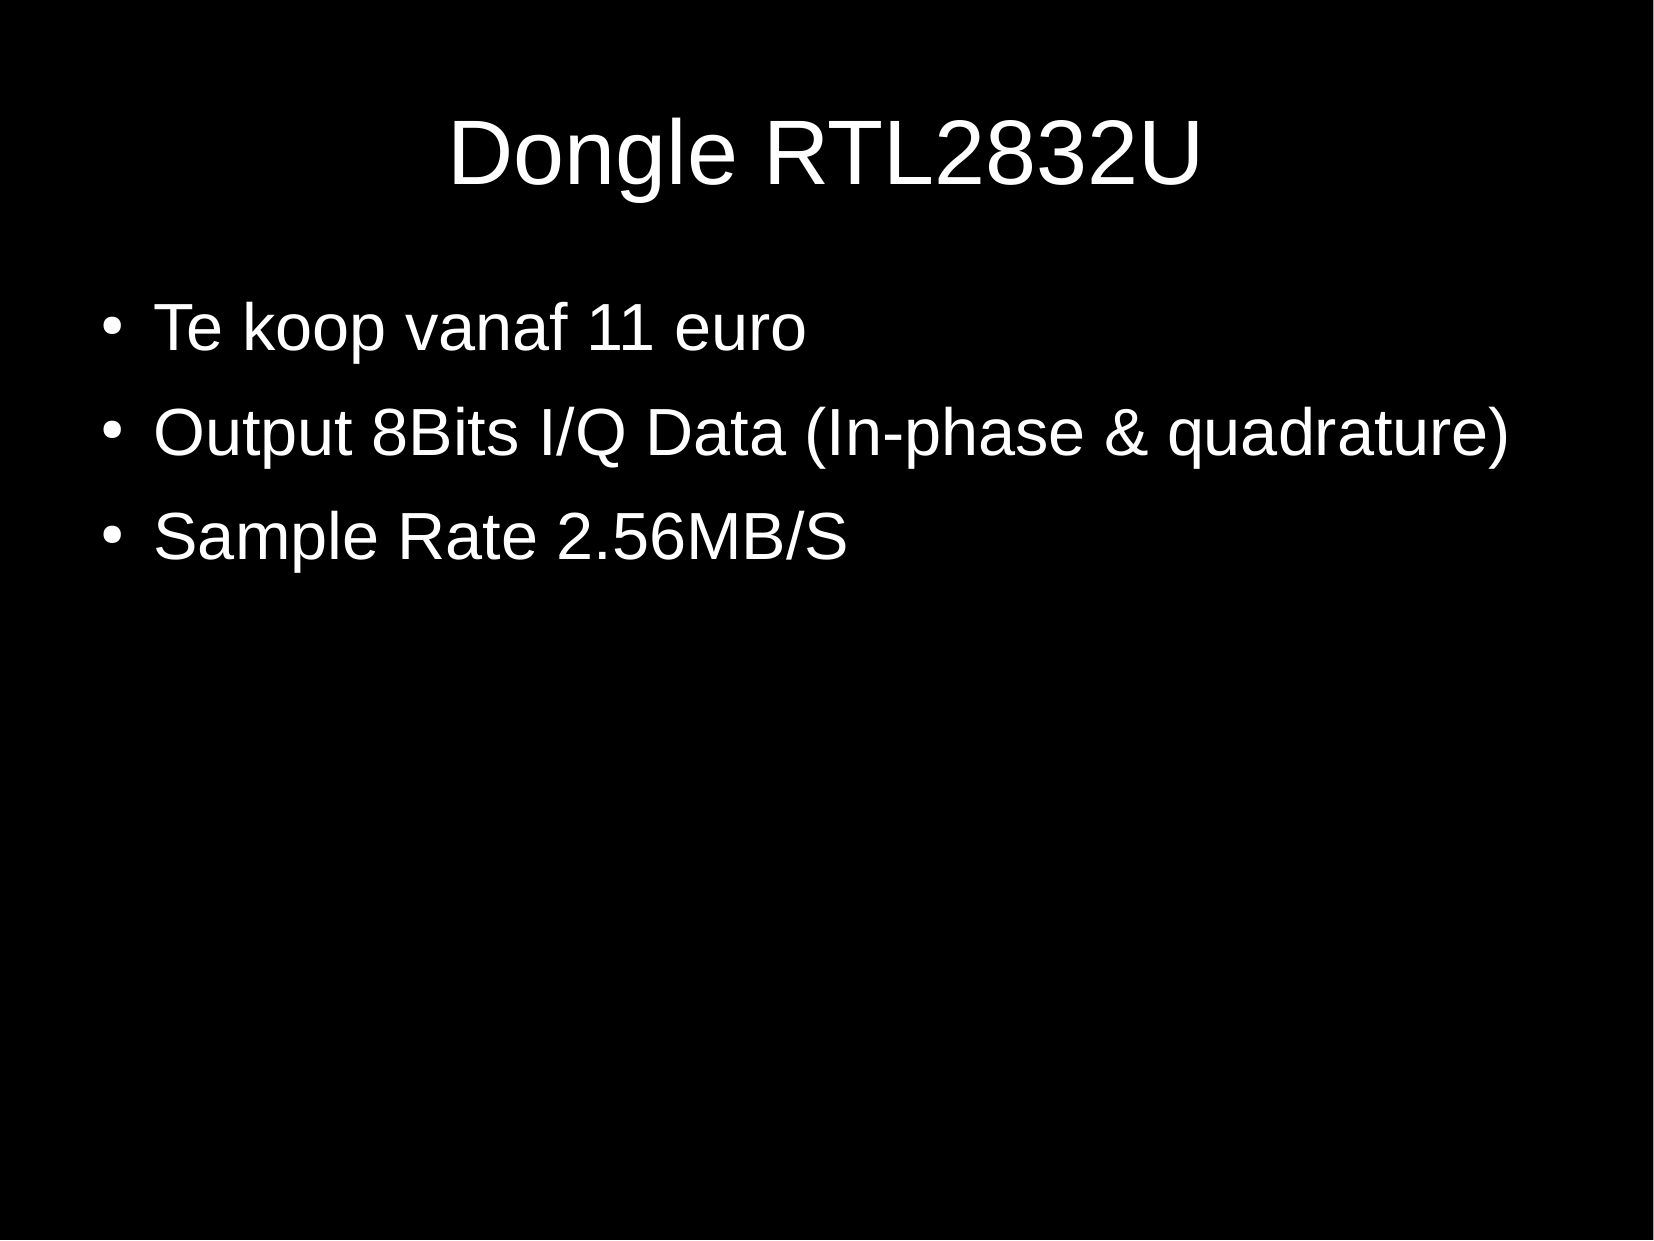

# Dongle RTL2832U
Te koop vanaf 11 euro
Output 8Bits I/Q Data (In-phase & quadrature)
Sample Rate 2.56MB/S